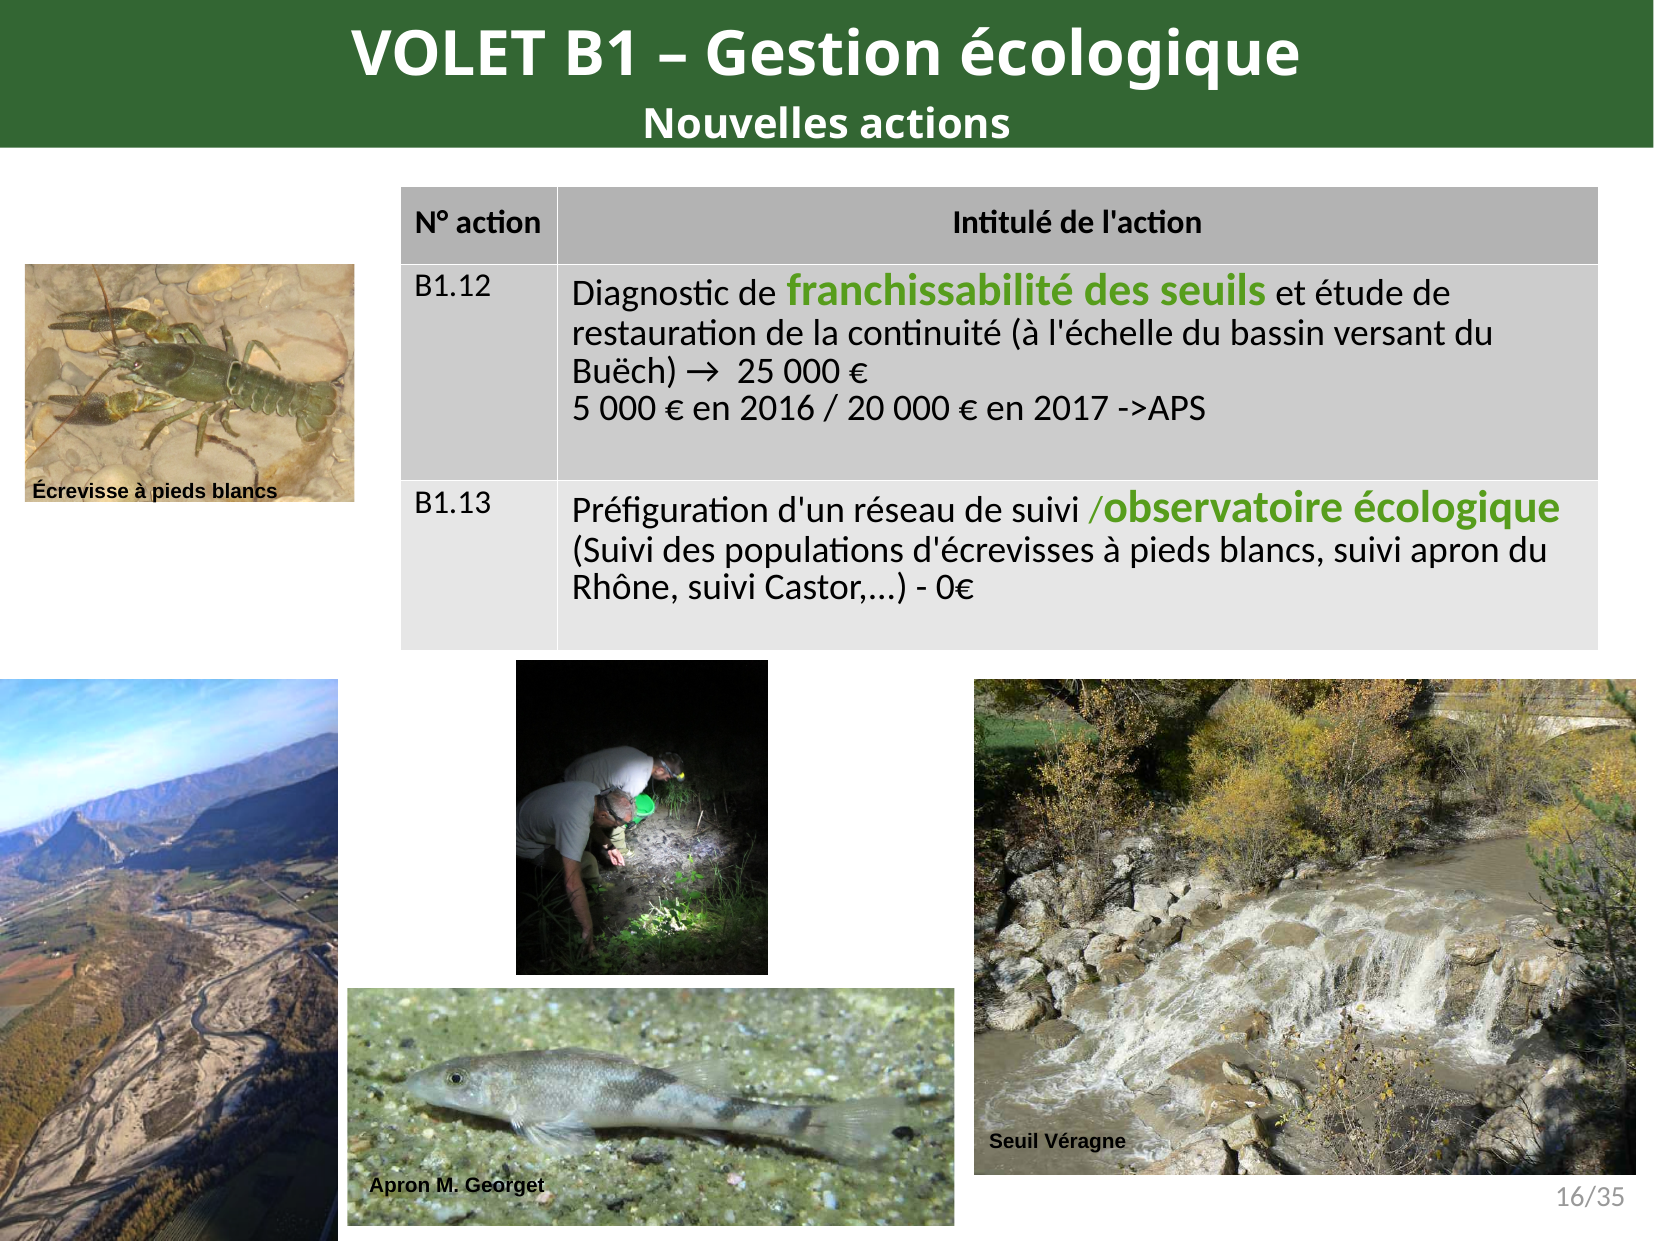

VOLET B1 – Gestion écologique
Nouvelles actions
| N° action | Intitulé de l'action |
| --- | --- |
| B1.12 | Diagnostic de franchissabilité des seuils et étude de restauration de la continuité (à l'échelle du bassin versant du Buëch) → 25 000 € 5 000 € en 2016 / 20 000 € en 2017 ->APS |
| B1.13 | Préfiguration d'un réseau de suivi /observatoire écologique (Suivi des populations d'écrevisses à pieds blancs, suivi apron du Rhône, suivi Castor,...) - 0€ |
Écrevisse à pieds blancs
Seuil Véragne
Apron M. Georget